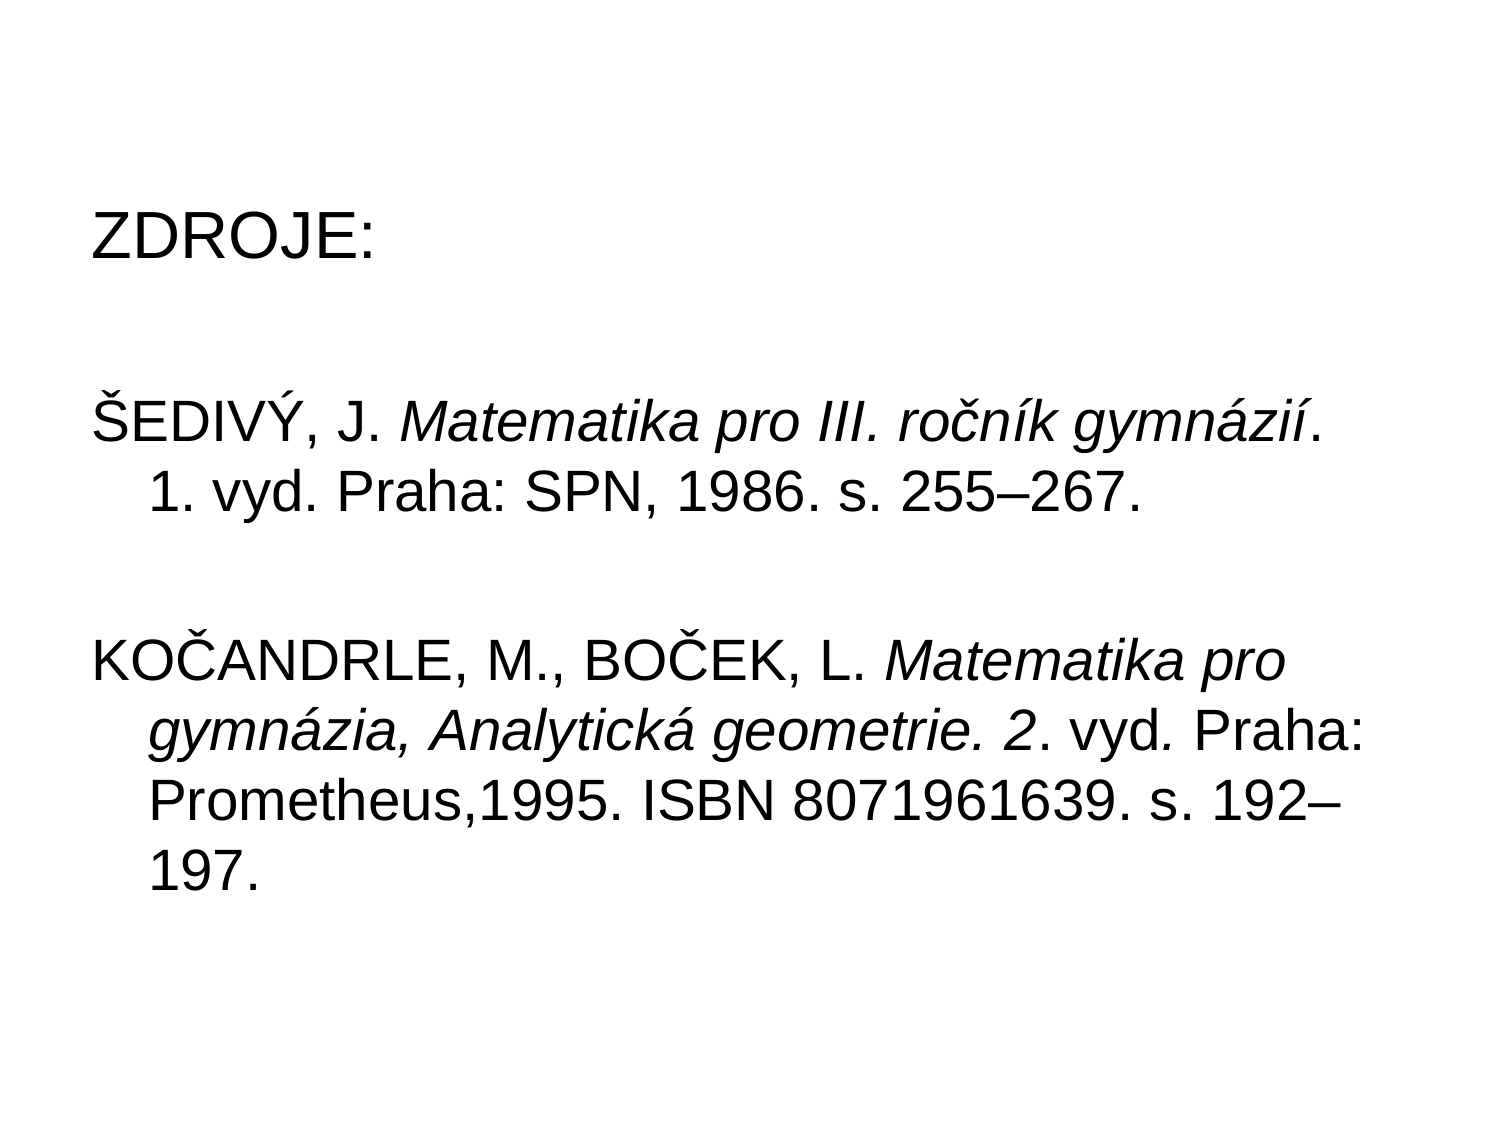

# ZDROJE:
ŠEDIVÝ, J. Matematika pro III. ročník gymnázií.
1. vyd. Praha: SPN, 1986. s. 255–267.
KOČANDRLE, M., BOČEK, L. Matematika pro gymnázia, Analytická geometrie. 2. vyd. Praha: Prometheus,1995. ISBN 8071961639. s. 192–197.